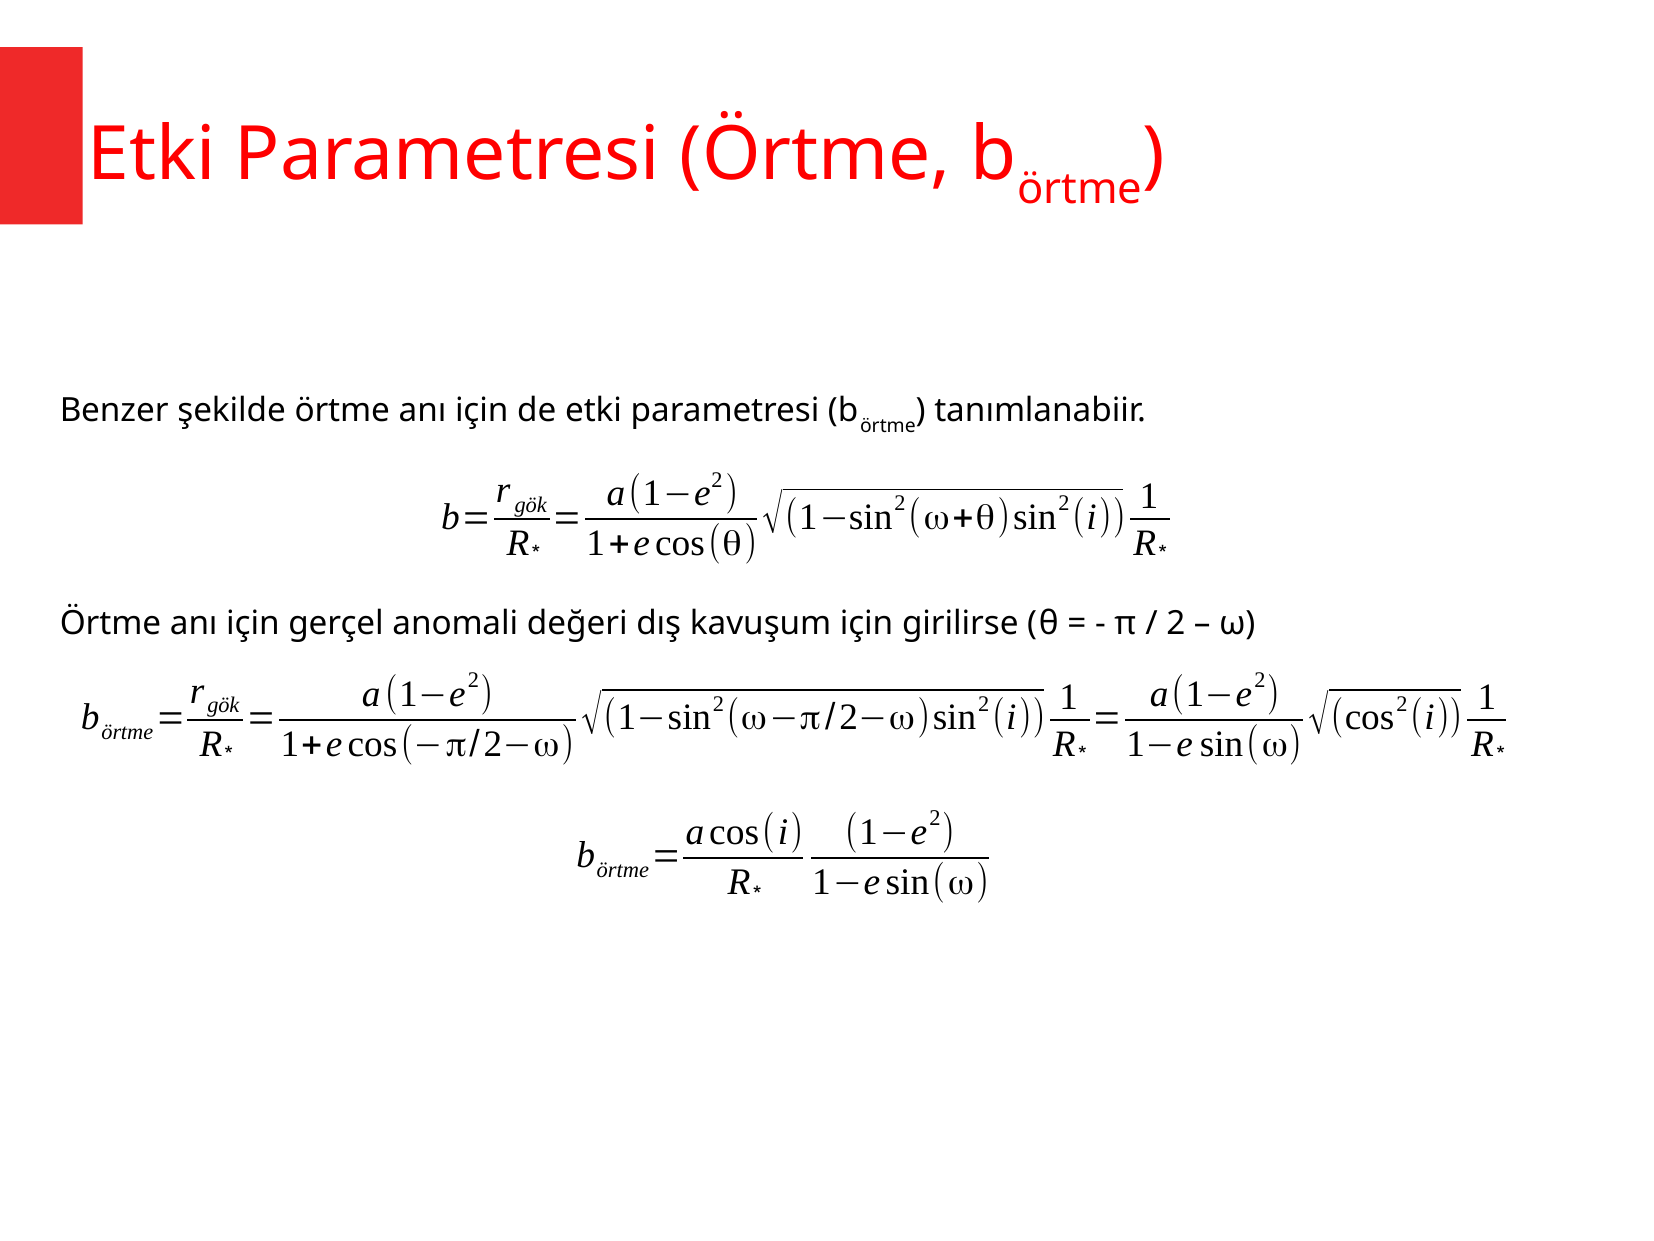

# Etki Parametresi (Örtme, börtme)
Benzer şekilde örtme anı için de etki parametresi (börtme) tanımlanabiir.
Örtme anı için gerçel anomali değeri dış kavuşum için girilirse (θ = - π / 2 – ω)